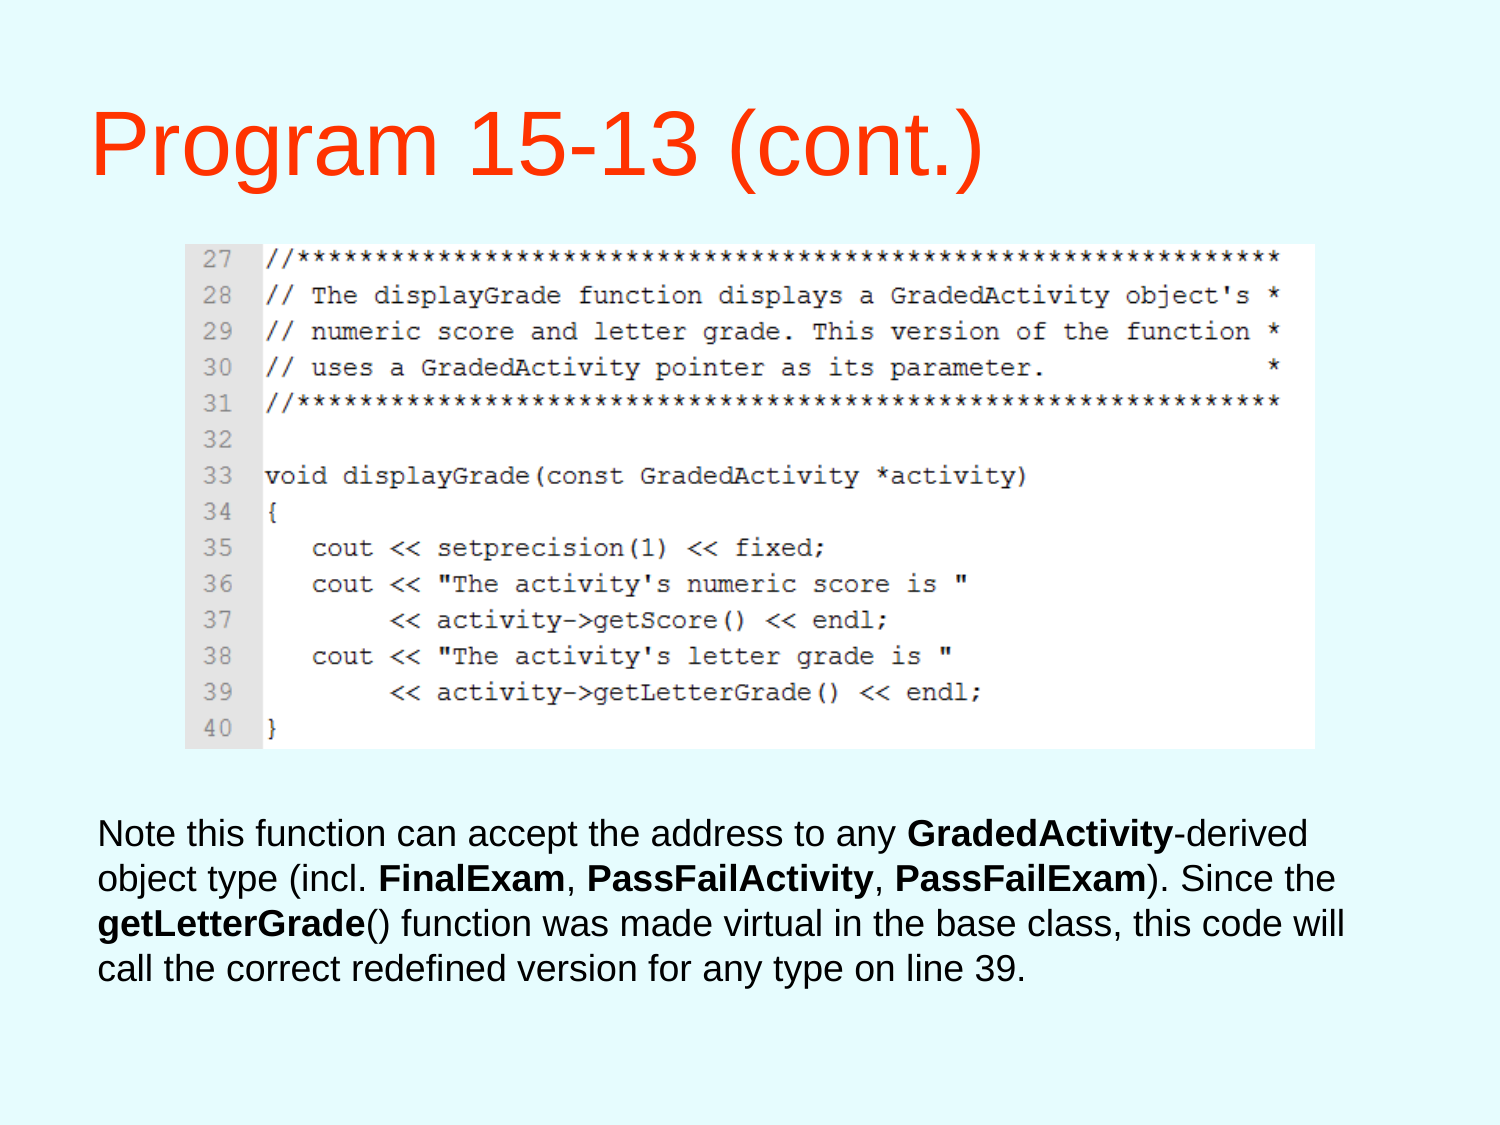

# Program 15-13 (cont.)
Note this function can accept the address to any GradedActivity-derived object type (incl. FinalExam, PassFailActivity, PassFailExam). Since the getLetterGrade() function was made virtual in the base class, this code will call the correct redefined version for any type on line 39.